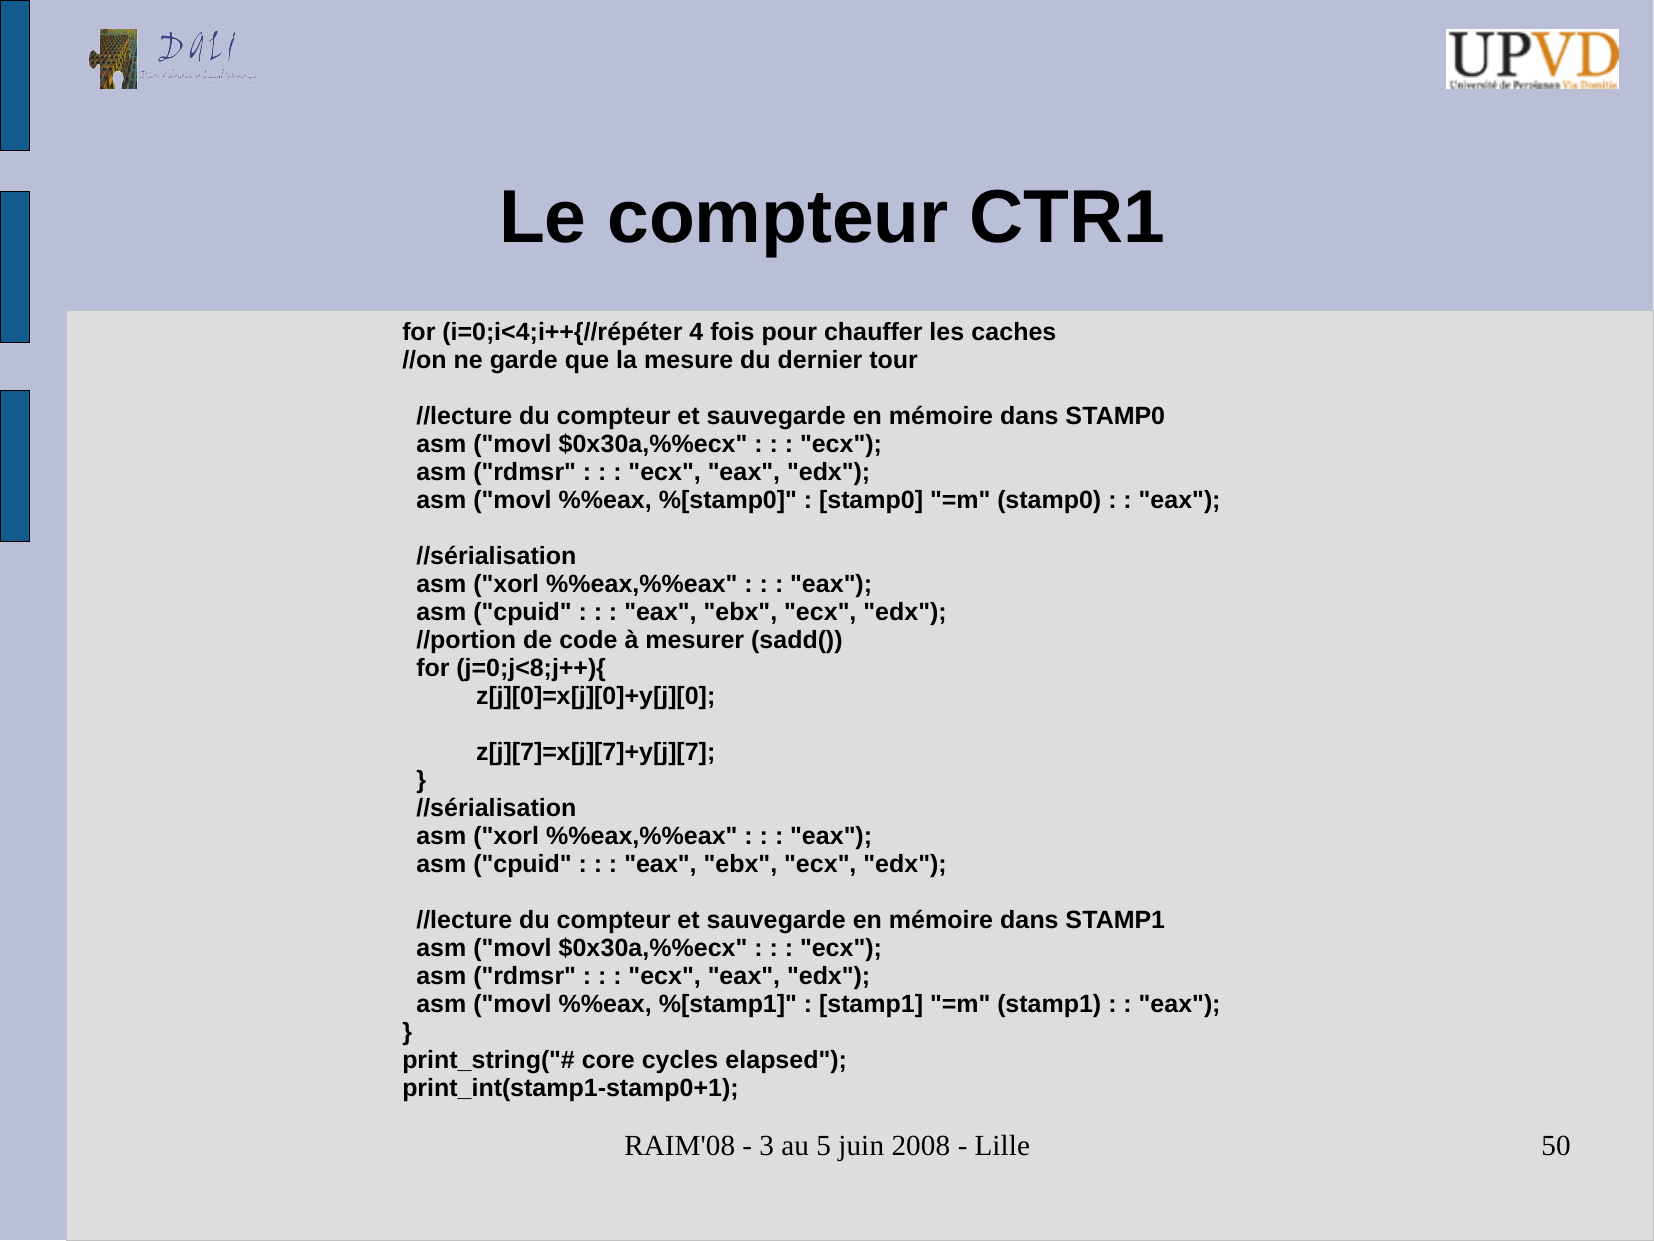

Le compteur CTR1
for (i=0;i<4;i++{//répéter 4 fois pour chauffer les caches
//on ne garde que la mesure du dernier tour
 //lecture du compteur et sauvegarde en mémoire dans STAMP0
 asm ("movl $0x30a,%%ecx" : : : "ecx");
 asm ("rdmsr" : : : "ecx", "eax", "edx");
 asm ("movl %%eax, %[stamp0]" : [stamp0] "=m" (stamp0) : : "eax");
 //sérialisation
 asm ("xorl %%eax,%%eax" : : : "eax");
 asm ("cpuid" : : : "eax", "ebx", "ecx", "edx");
 //portion de code à mesurer (sadd())
 for (j=0;j<8;j++){
	z[j][0]=x[j][0]+y[j][0];
	z[j][7]=x[j][7]+y[j][7];
 }
 //sérialisation
 asm ("xorl %%eax,%%eax" : : : "eax");
 asm ("cpuid" : : : "eax", "ebx", "ecx", "edx");
 //lecture du compteur et sauvegarde en mémoire dans STAMP1
 asm ("movl $0x30a,%%ecx" : : : "ecx");
 asm ("rdmsr" : : : "ecx", "eax", "edx");
 asm ("movl %%eax, %[stamp1]" : [stamp1] "=m" (stamp1) : : "eax");
}
print_string("# core cycles elapsed");
print_int(stamp1-stamp0+1);
RAIM'08 - 3 au 5 juin 2008 - Lille
50